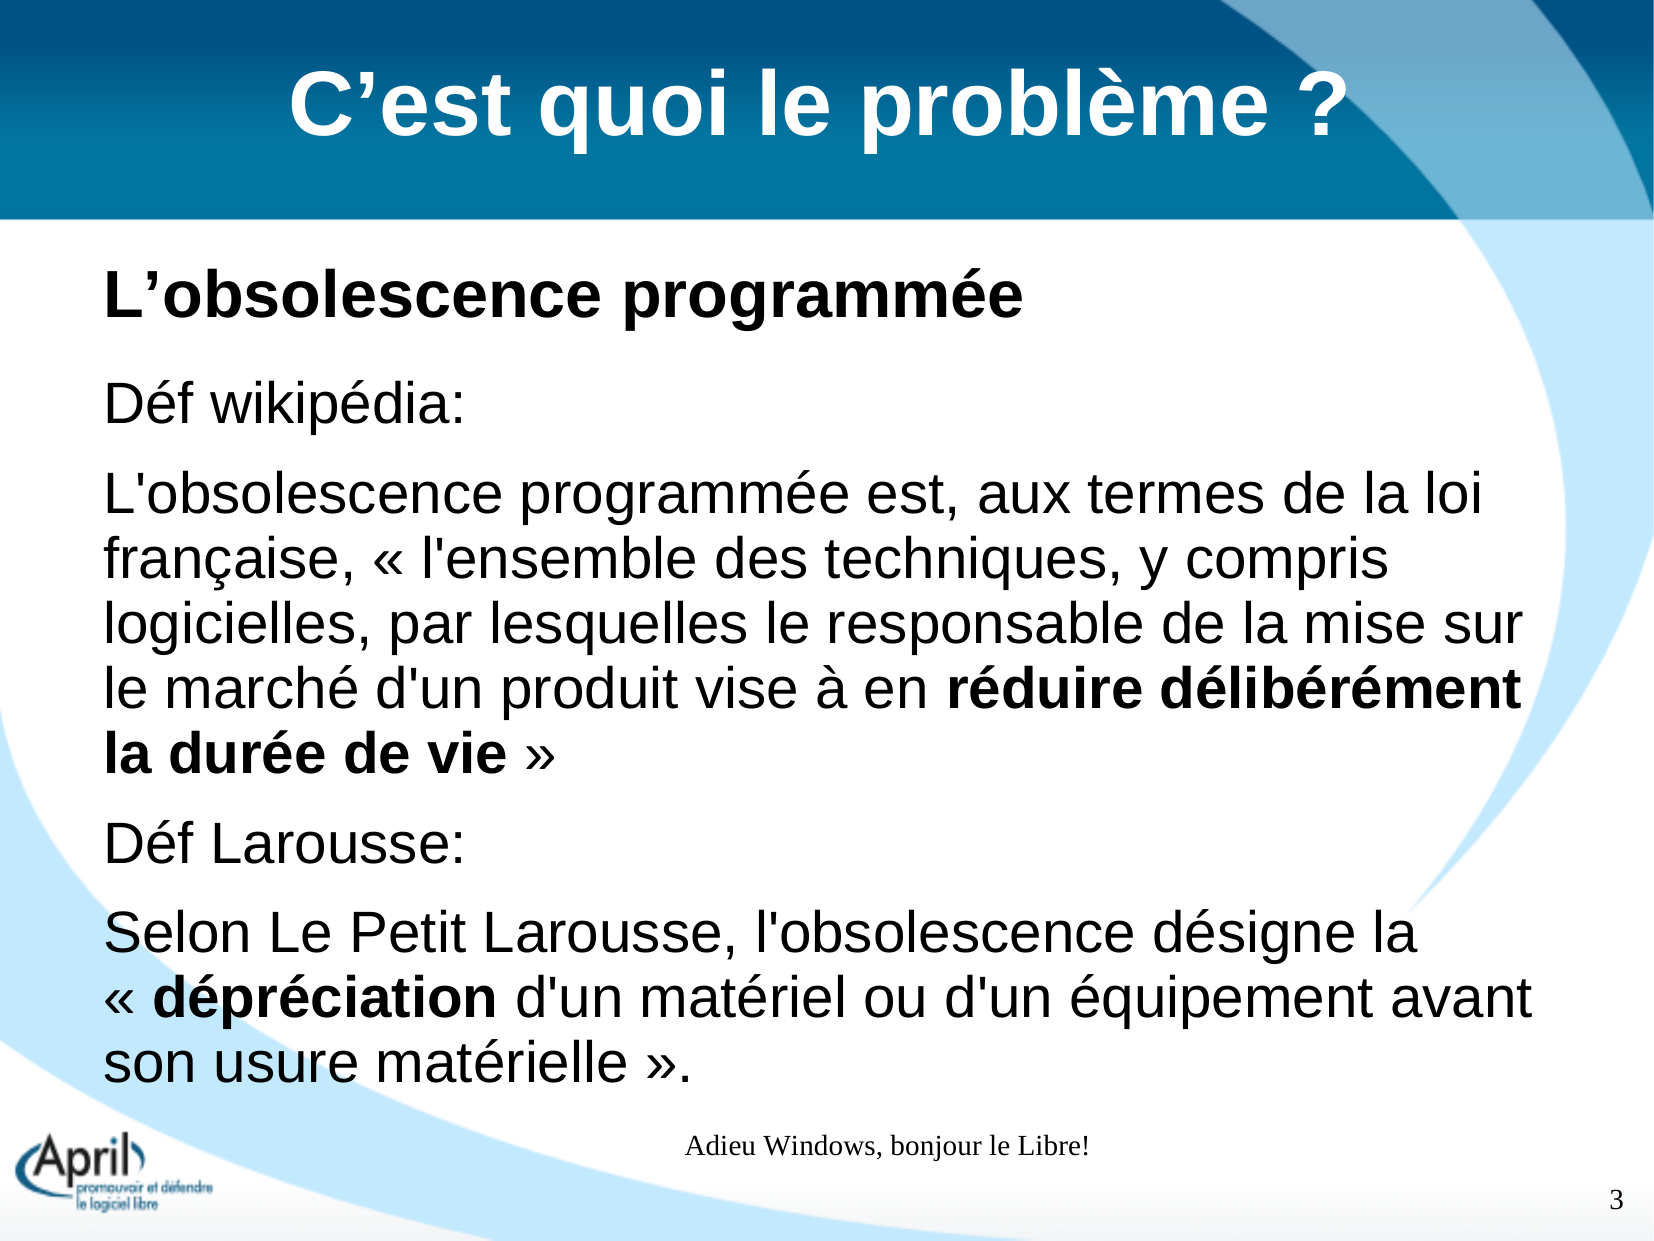

# C’est quoi le problème ?
L’obsolescence programmée
Déf wikipédia:
L'obsolescence programmée est, aux termes de la loi française, « l'ensemble des techniques, y compris logicielles, par lesquelles le responsable de la mise sur le marché d'un produit vise à en réduire délibérément la durée de vie »
Déf Larousse:
Selon Le Petit Larousse, l'obsolescence désigne la « dépréciation d'un matériel ou d'un équipement avant son usure matérielle ».
Adieu Windows, bonjour le Libre!
3